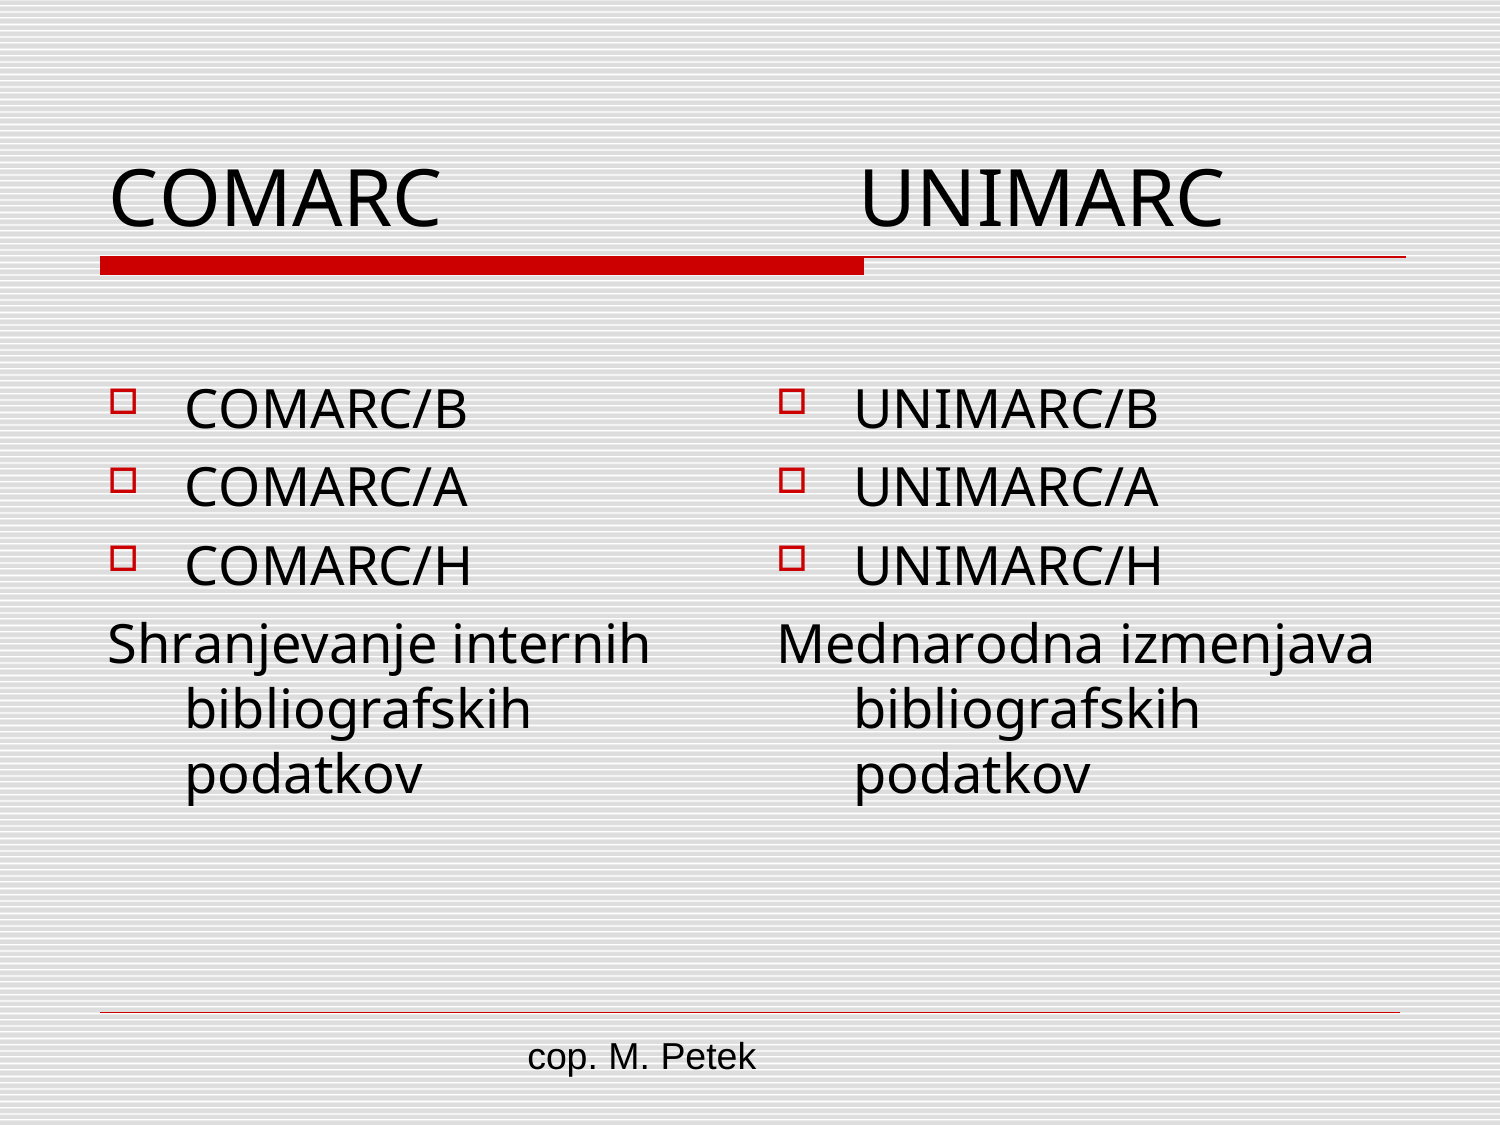

# COMARC 			UNIMARC
COMARC/B
COMARC/A
COMARC/H
Shranjevanje internih bibliografskih podatkov
UNIMARC/B
UNIMARC/A
UNIMARC/H
Mednarodna izmenjava bibliografskih podatkov
cop. M. Petek